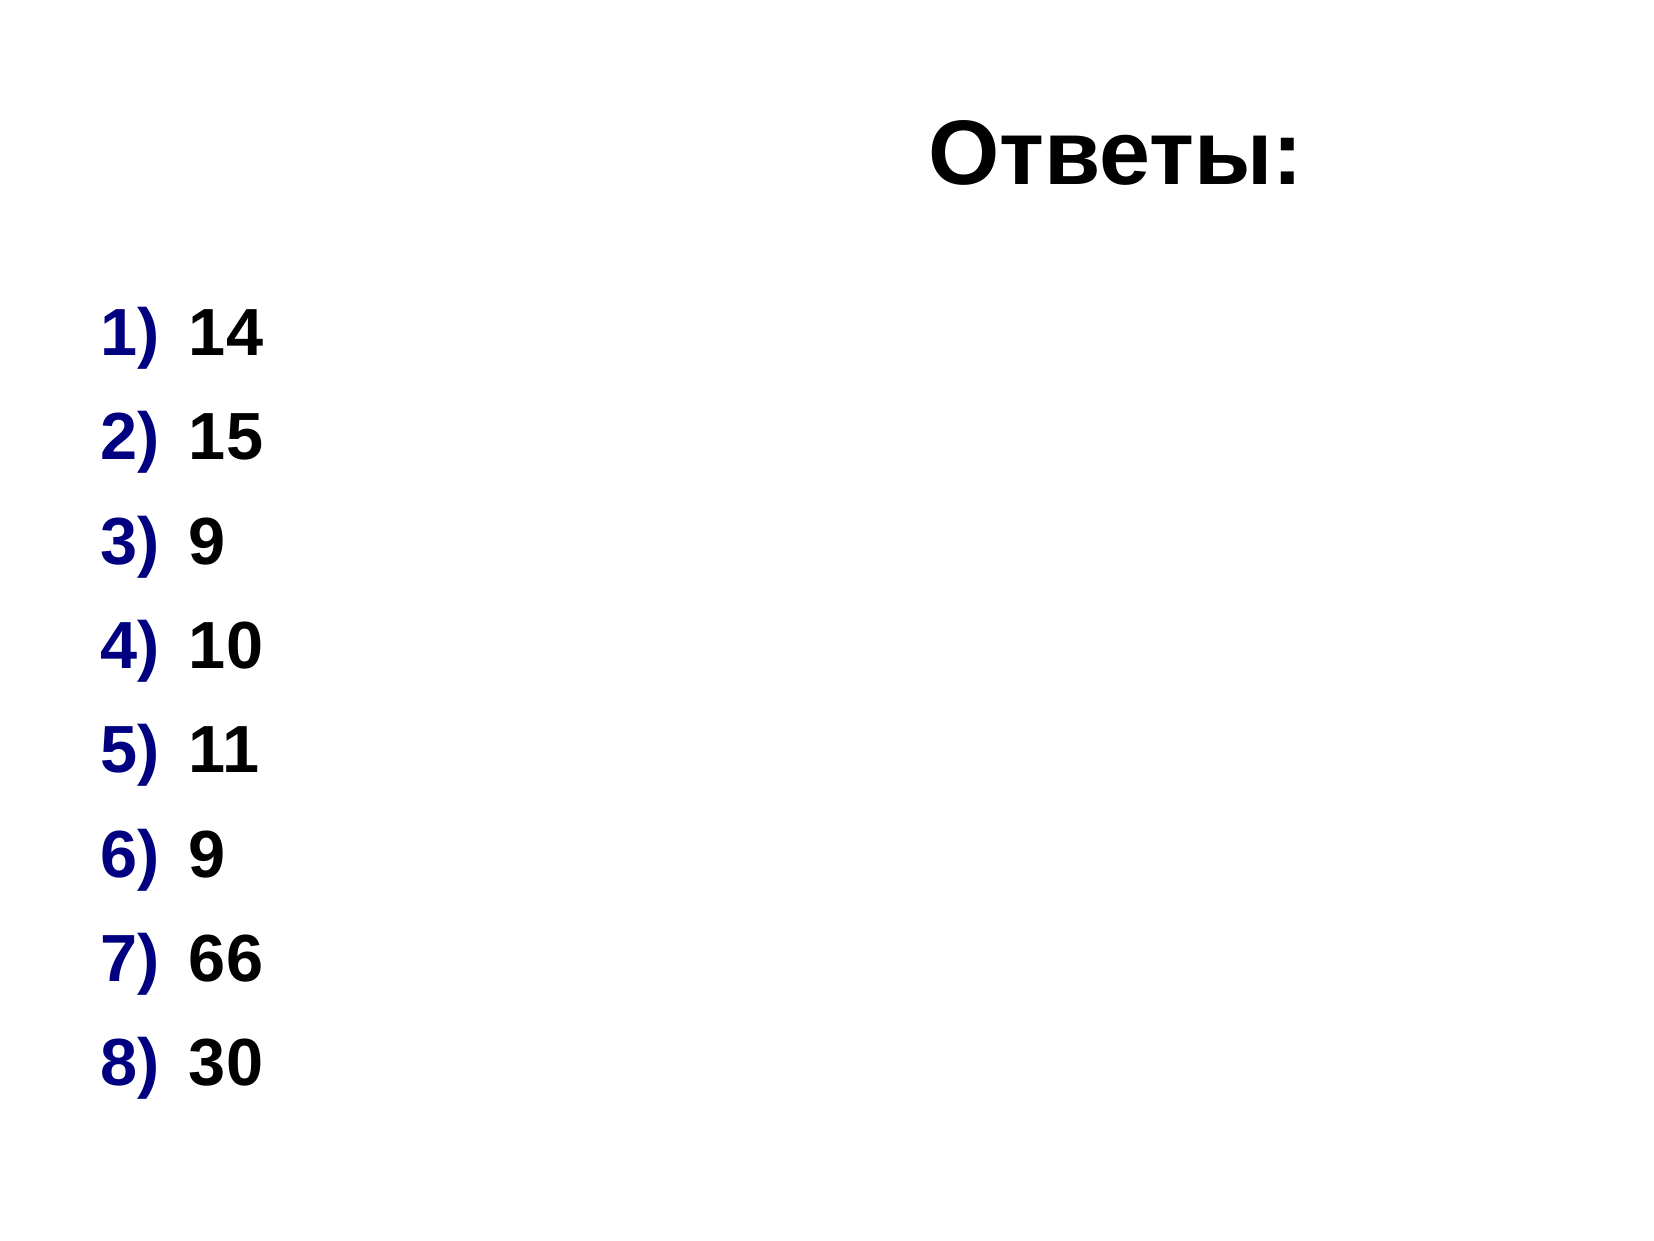

# Ответы:
14
15
9
10
11
9
66
30